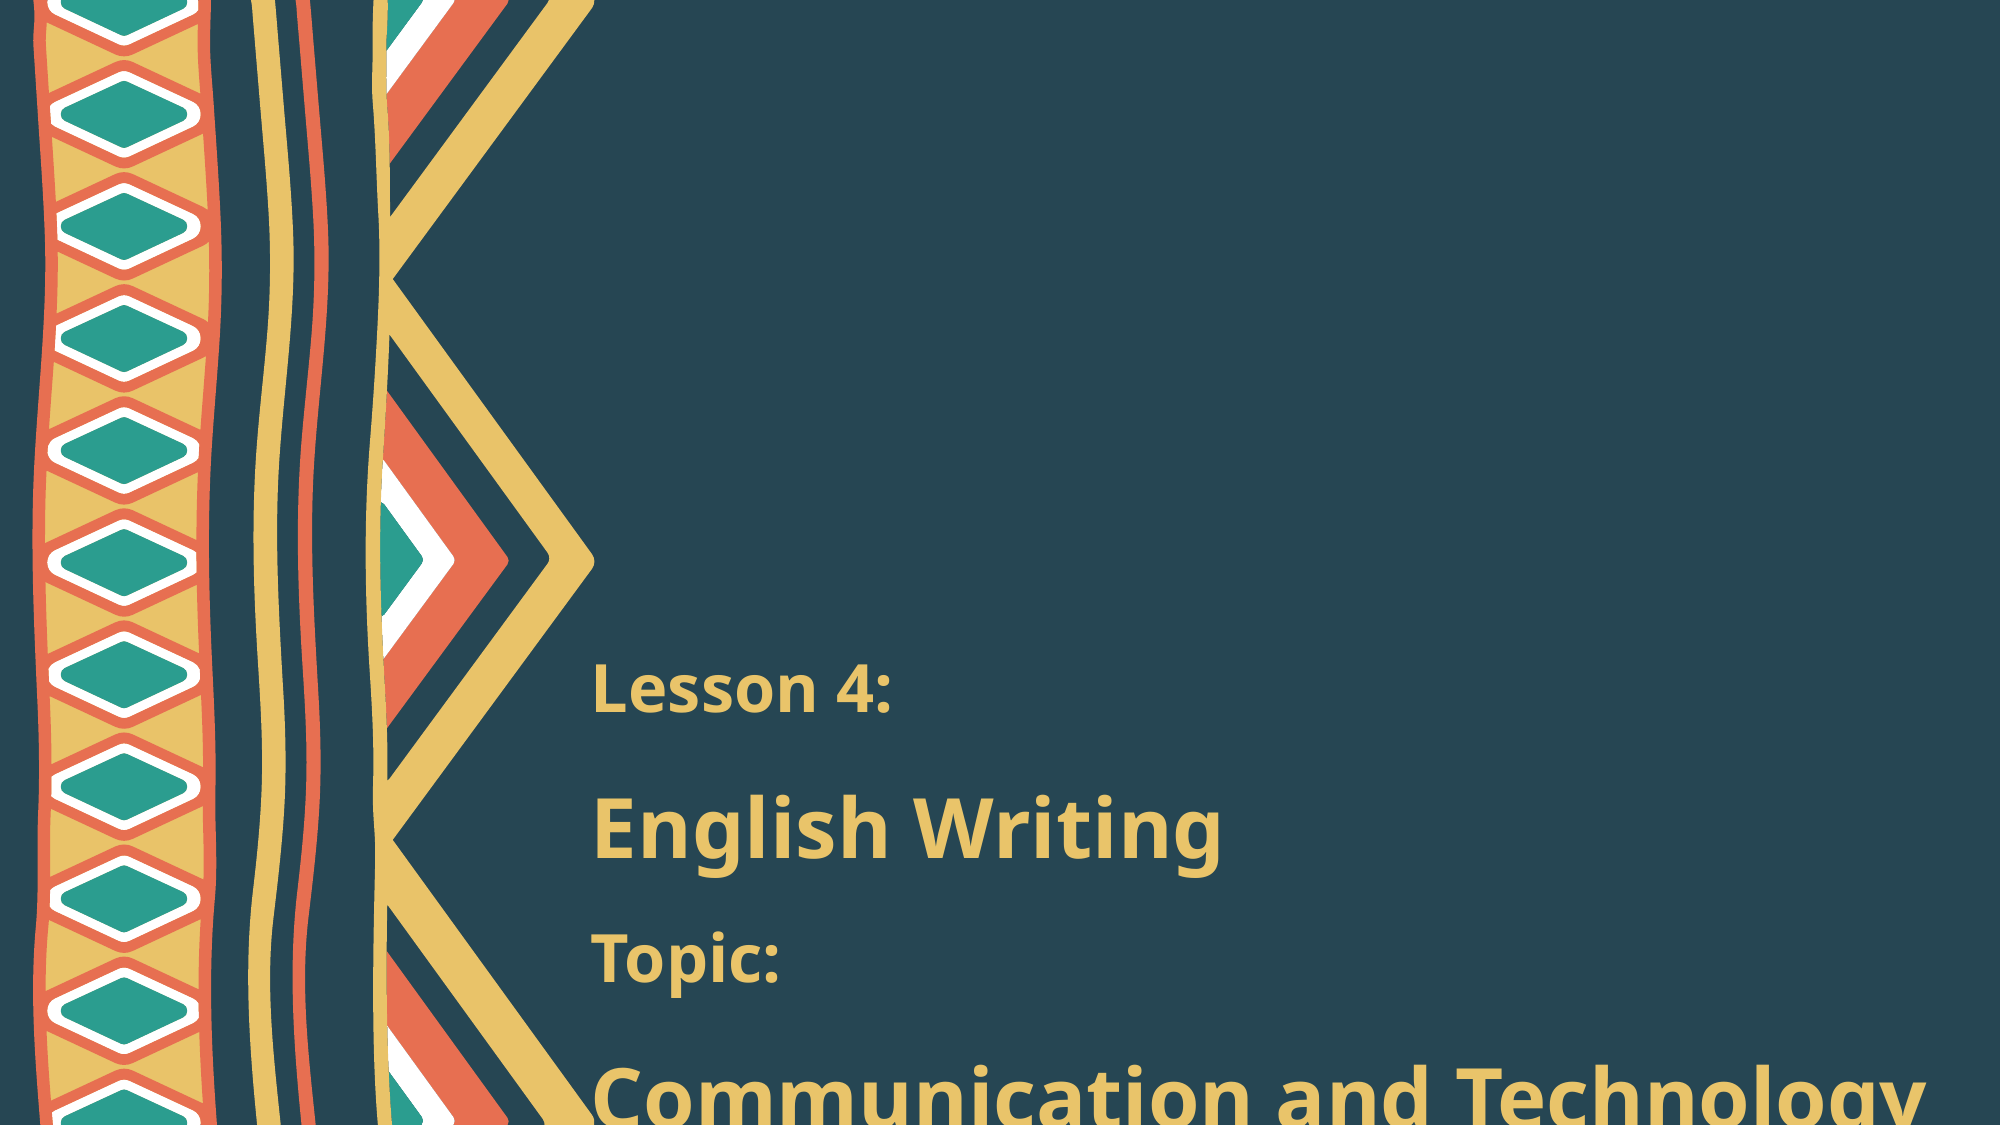

# Lesson 4: English Writing Topic: Communication and Technology Year: 4 Year 4